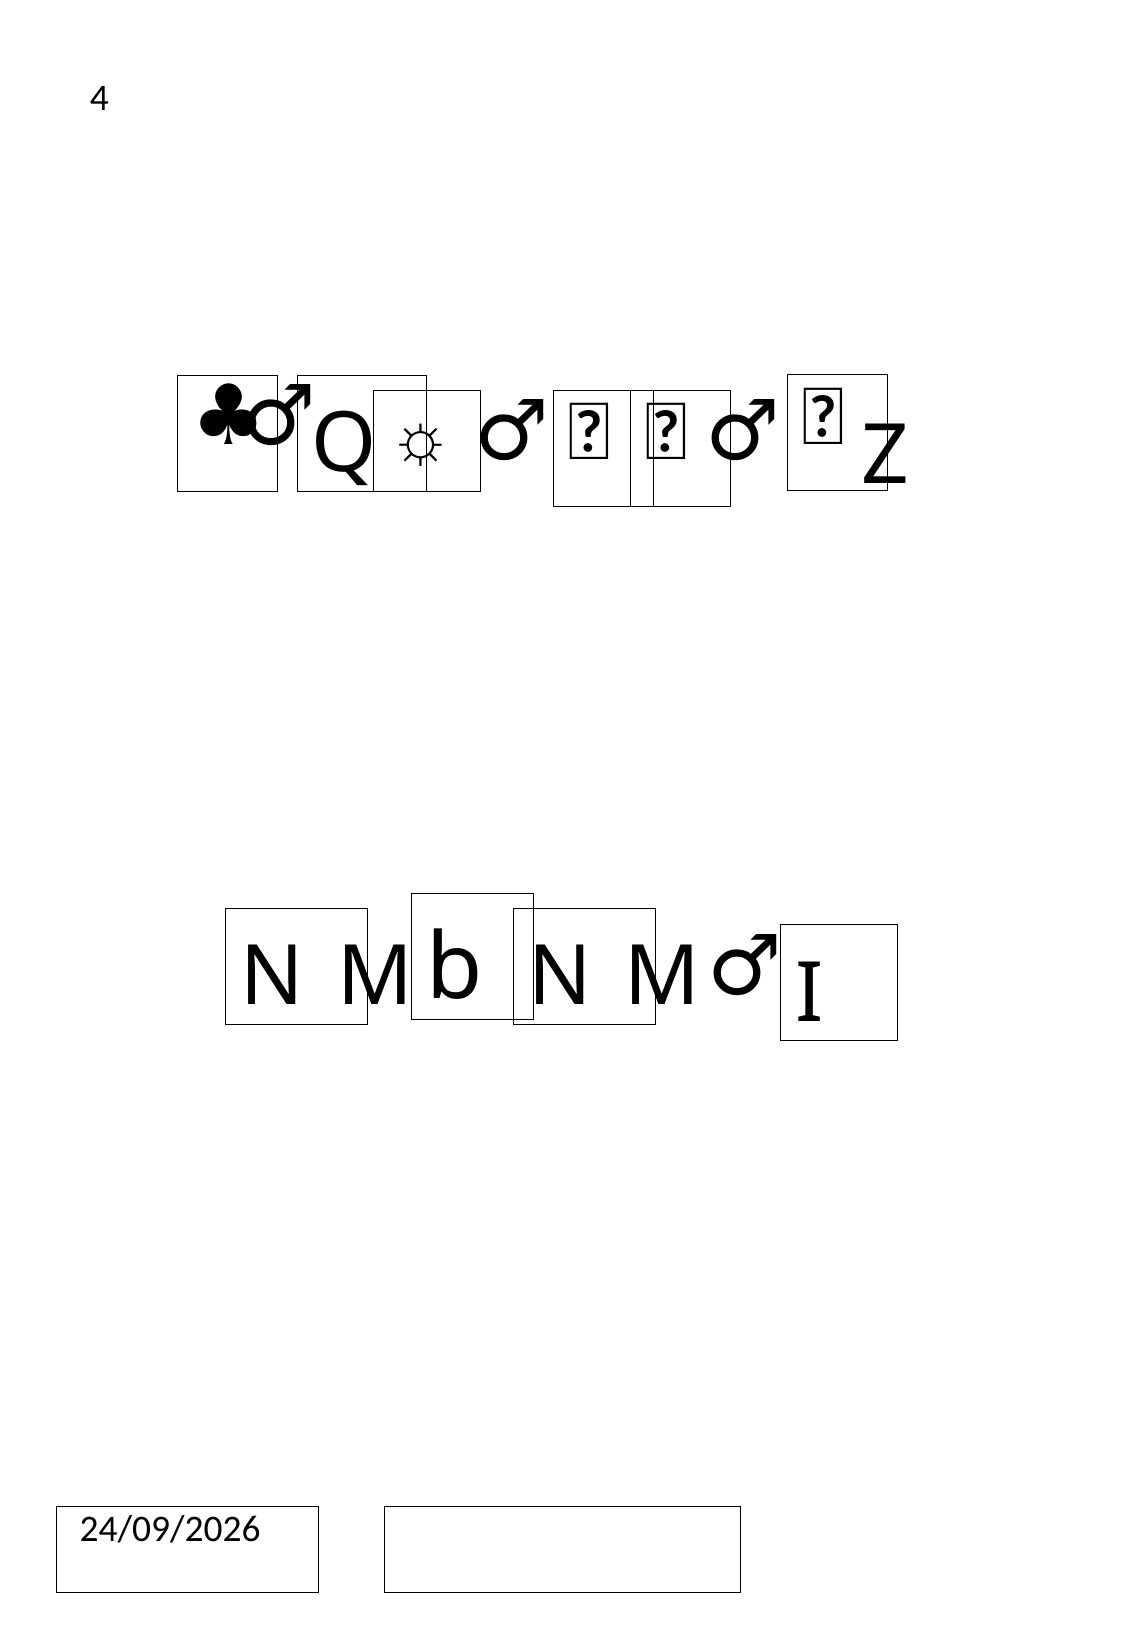

4
♂

♣
Q
Z
♂
♂
☼


b
N
N
M
M
♂
I